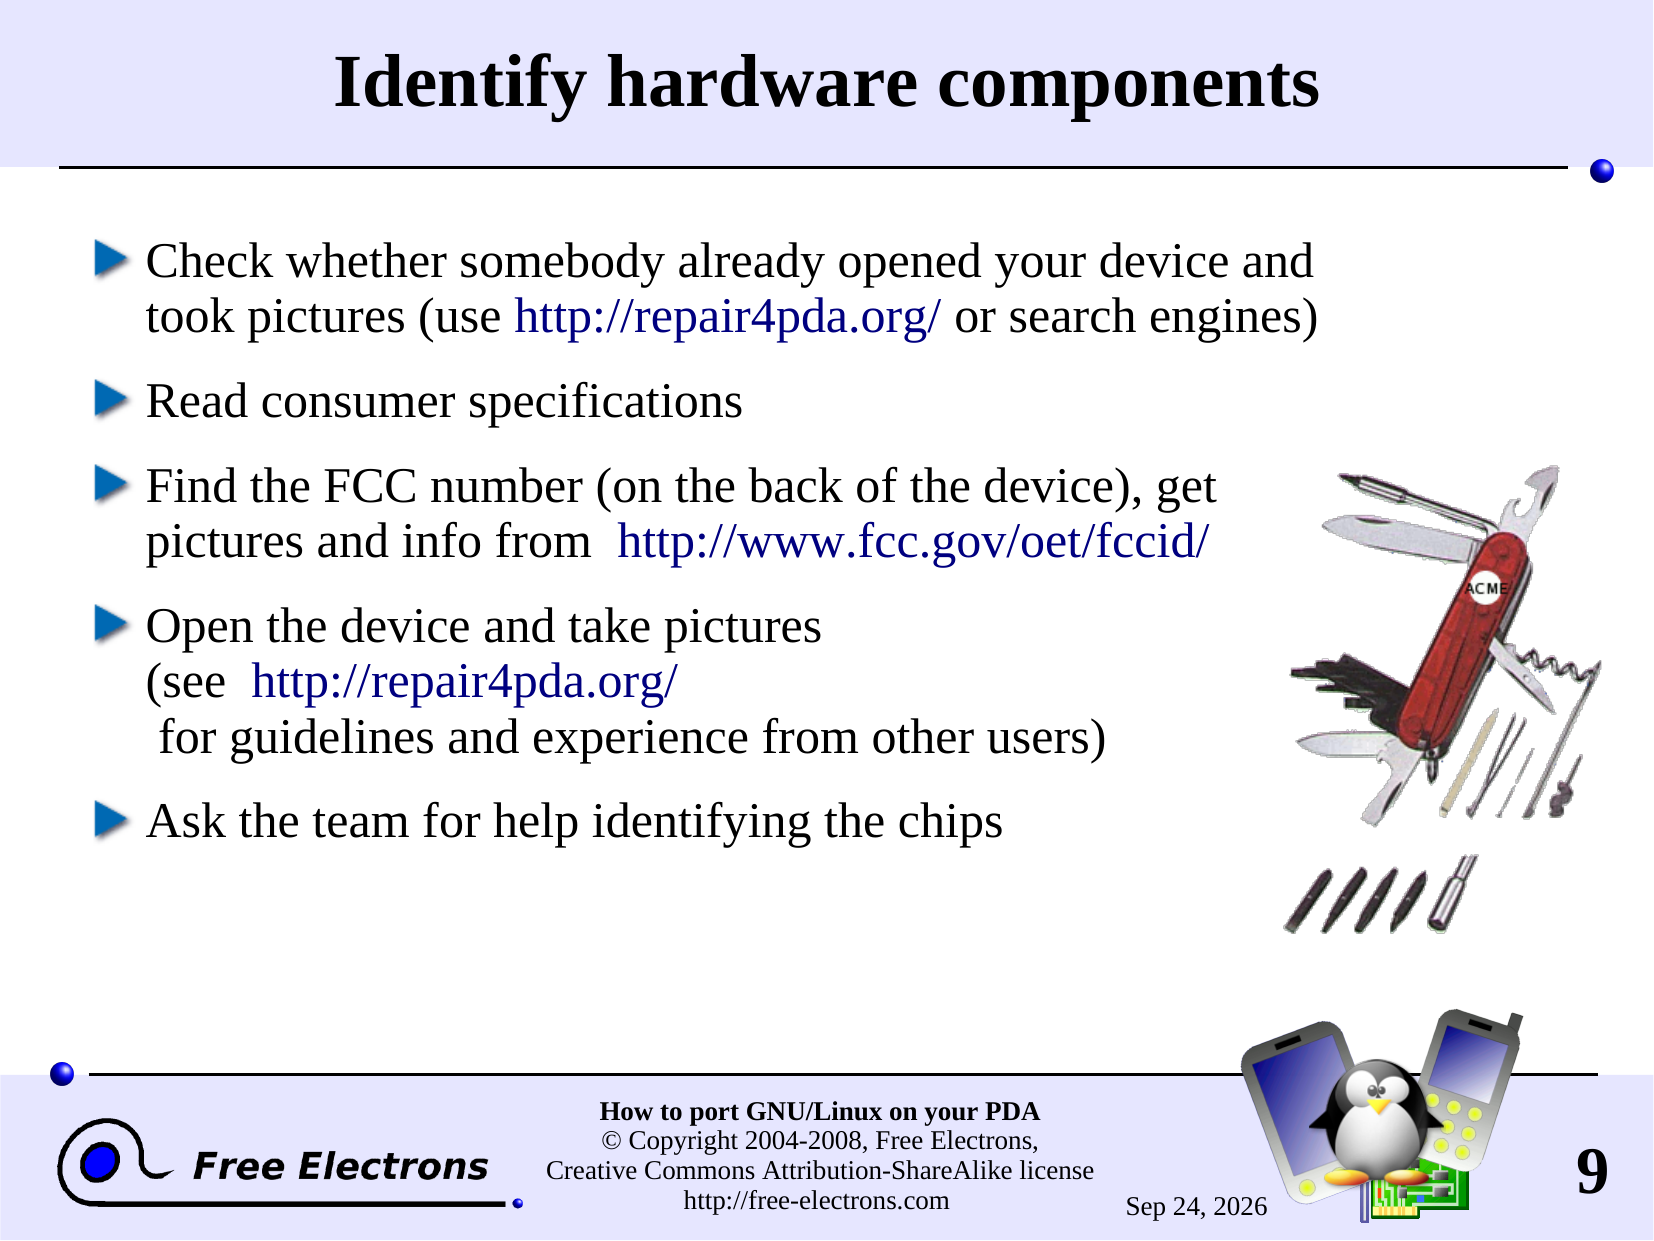

# Identify hardware components
Check whether somebody already opened your device and took pictures (use http://repair4pda.org/ or search engines)
Read consumer specifications
Find the FCC number (on the back of the device), get pictures and info from http://www.fcc.gov/oet/fccid/
Open the device and take pictures
(see http://repair4pda.org/
 for guidelines and experience from other users)
Ask the team for help identifying the chips